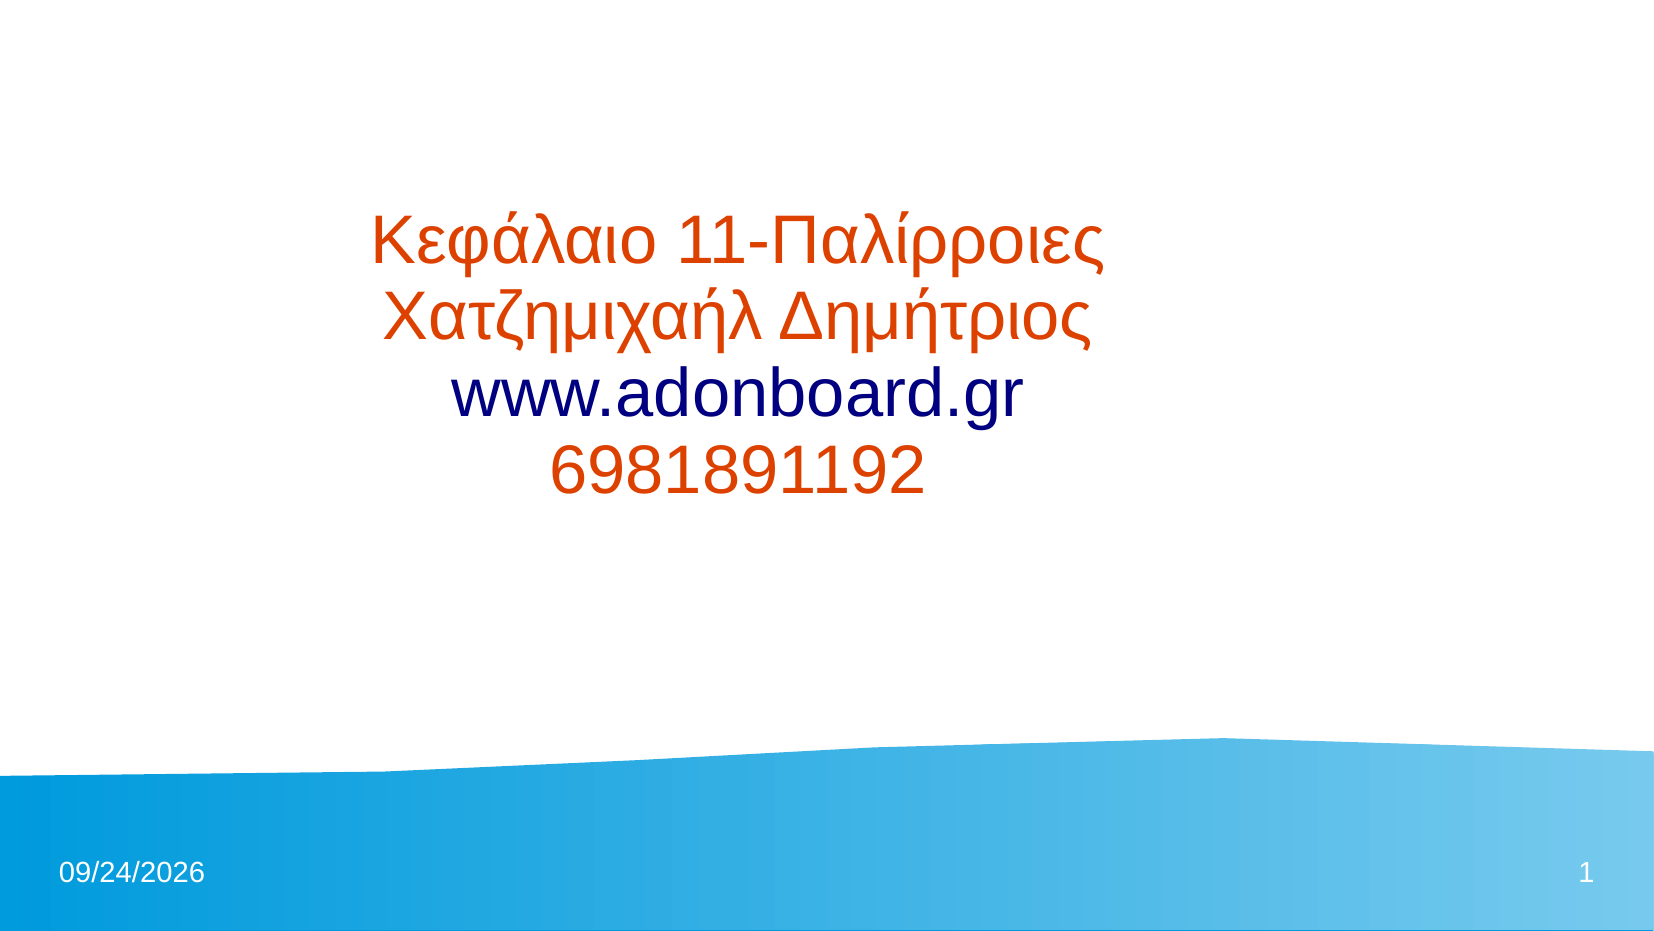

# Κεφάλαιο 11-Παλίρροιες Χατζημιχαήλ Δημήτριος www.adonboard.gr 6981891192